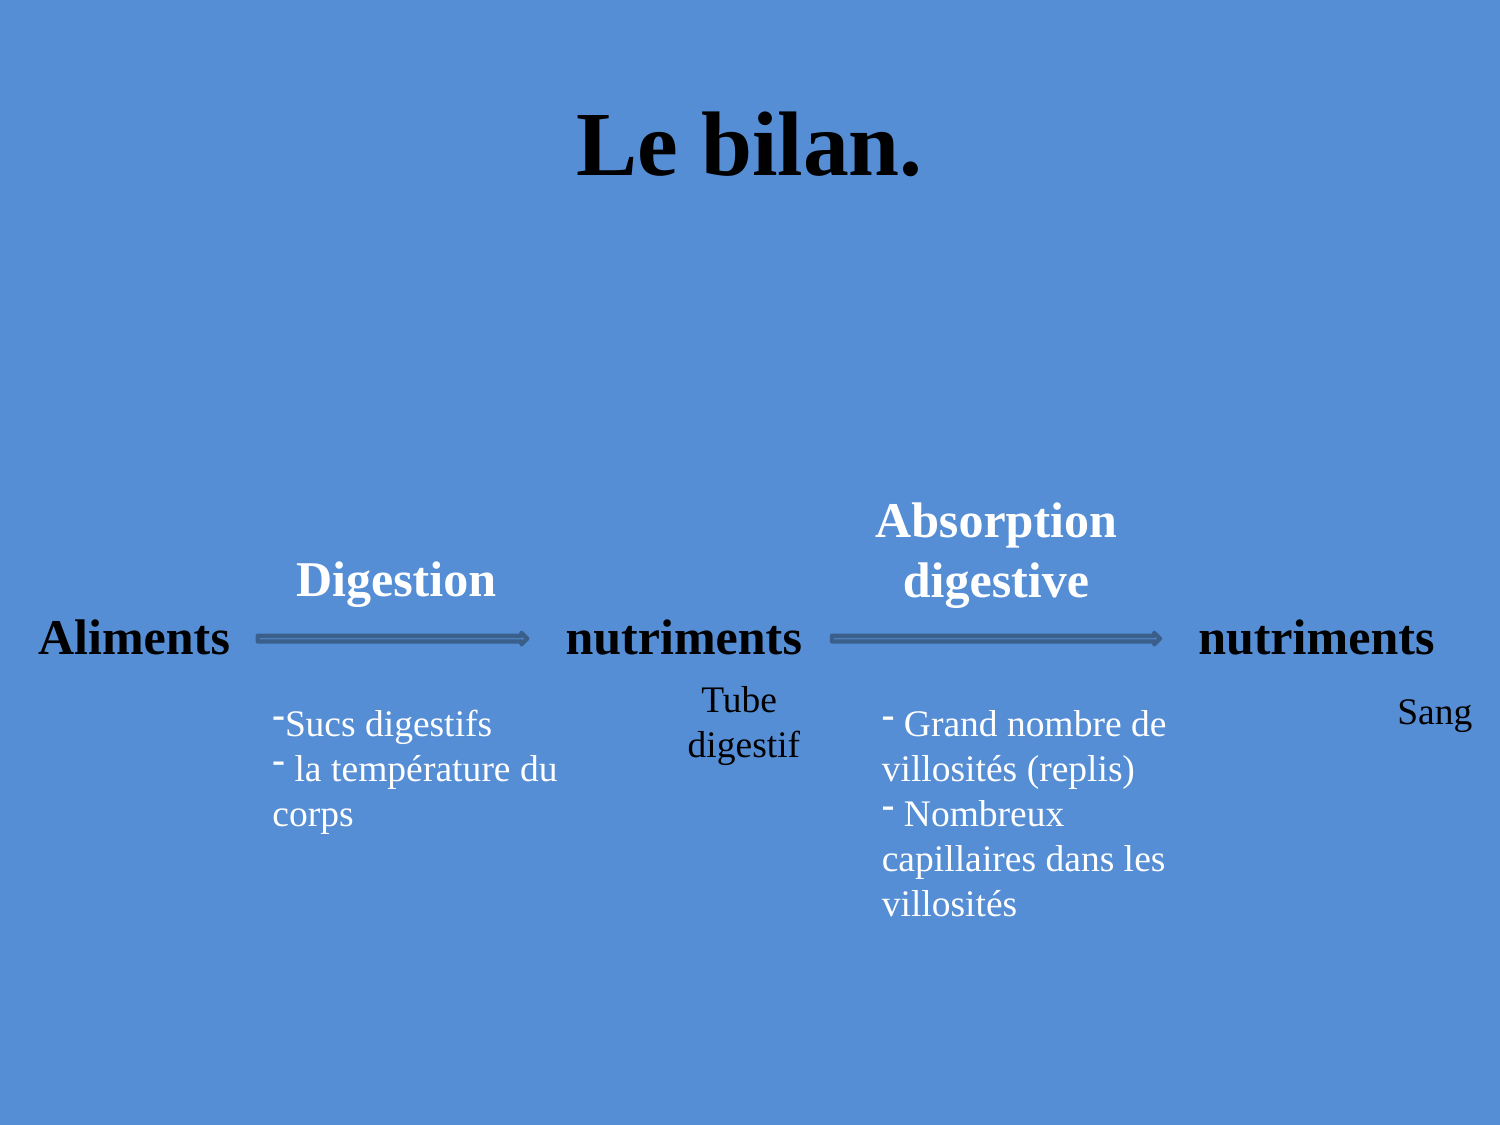

# Le bilan.
Absorption
digestive
Digestion
Aliments
nutriments
nutriments
Tube
digestif
Sang
Sucs digestifs
 la température du corps
 Grand nombre de villosités (replis)
 Nombreux capillaires dans les villosités